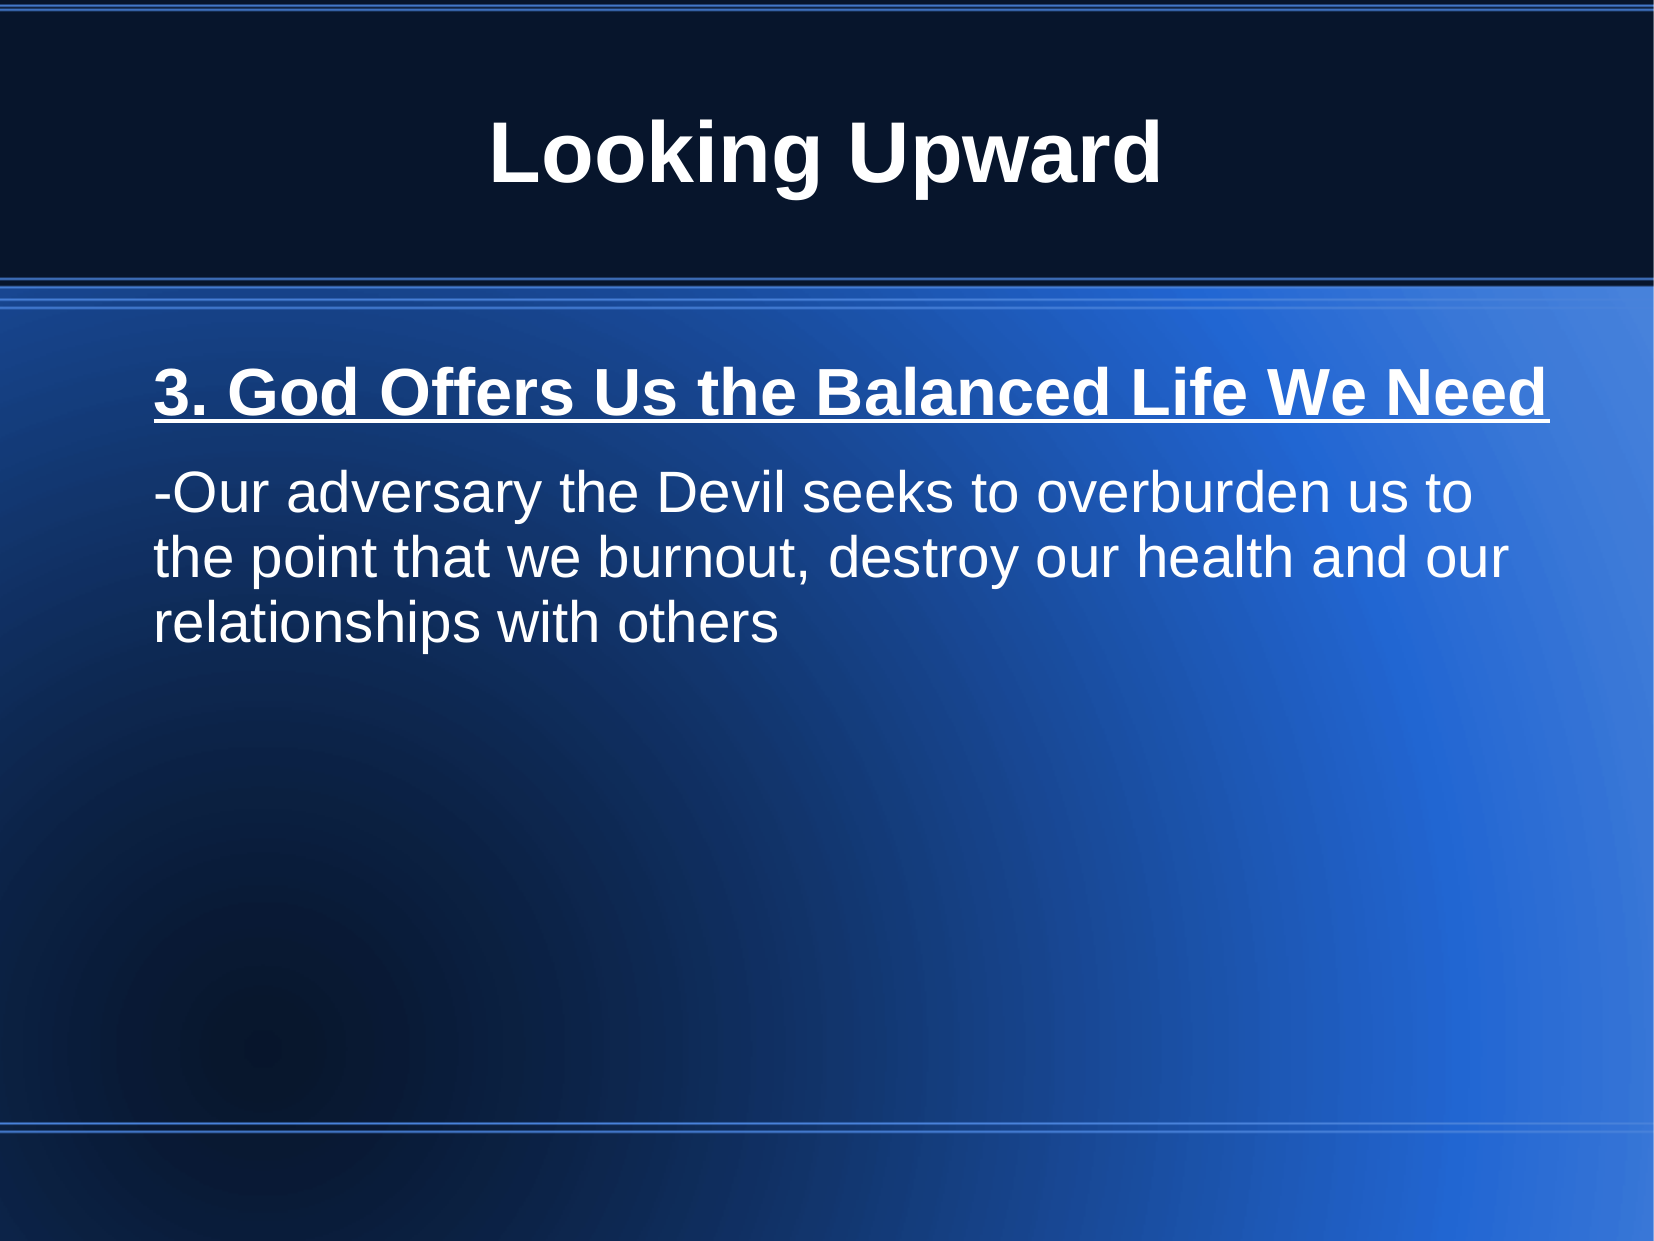

# Looking Upward
3. God Offers Us the Balanced Life We Need
-Our adversary the Devil seeks to overburden us to the point that we burnout, destroy our health and our relationships with others